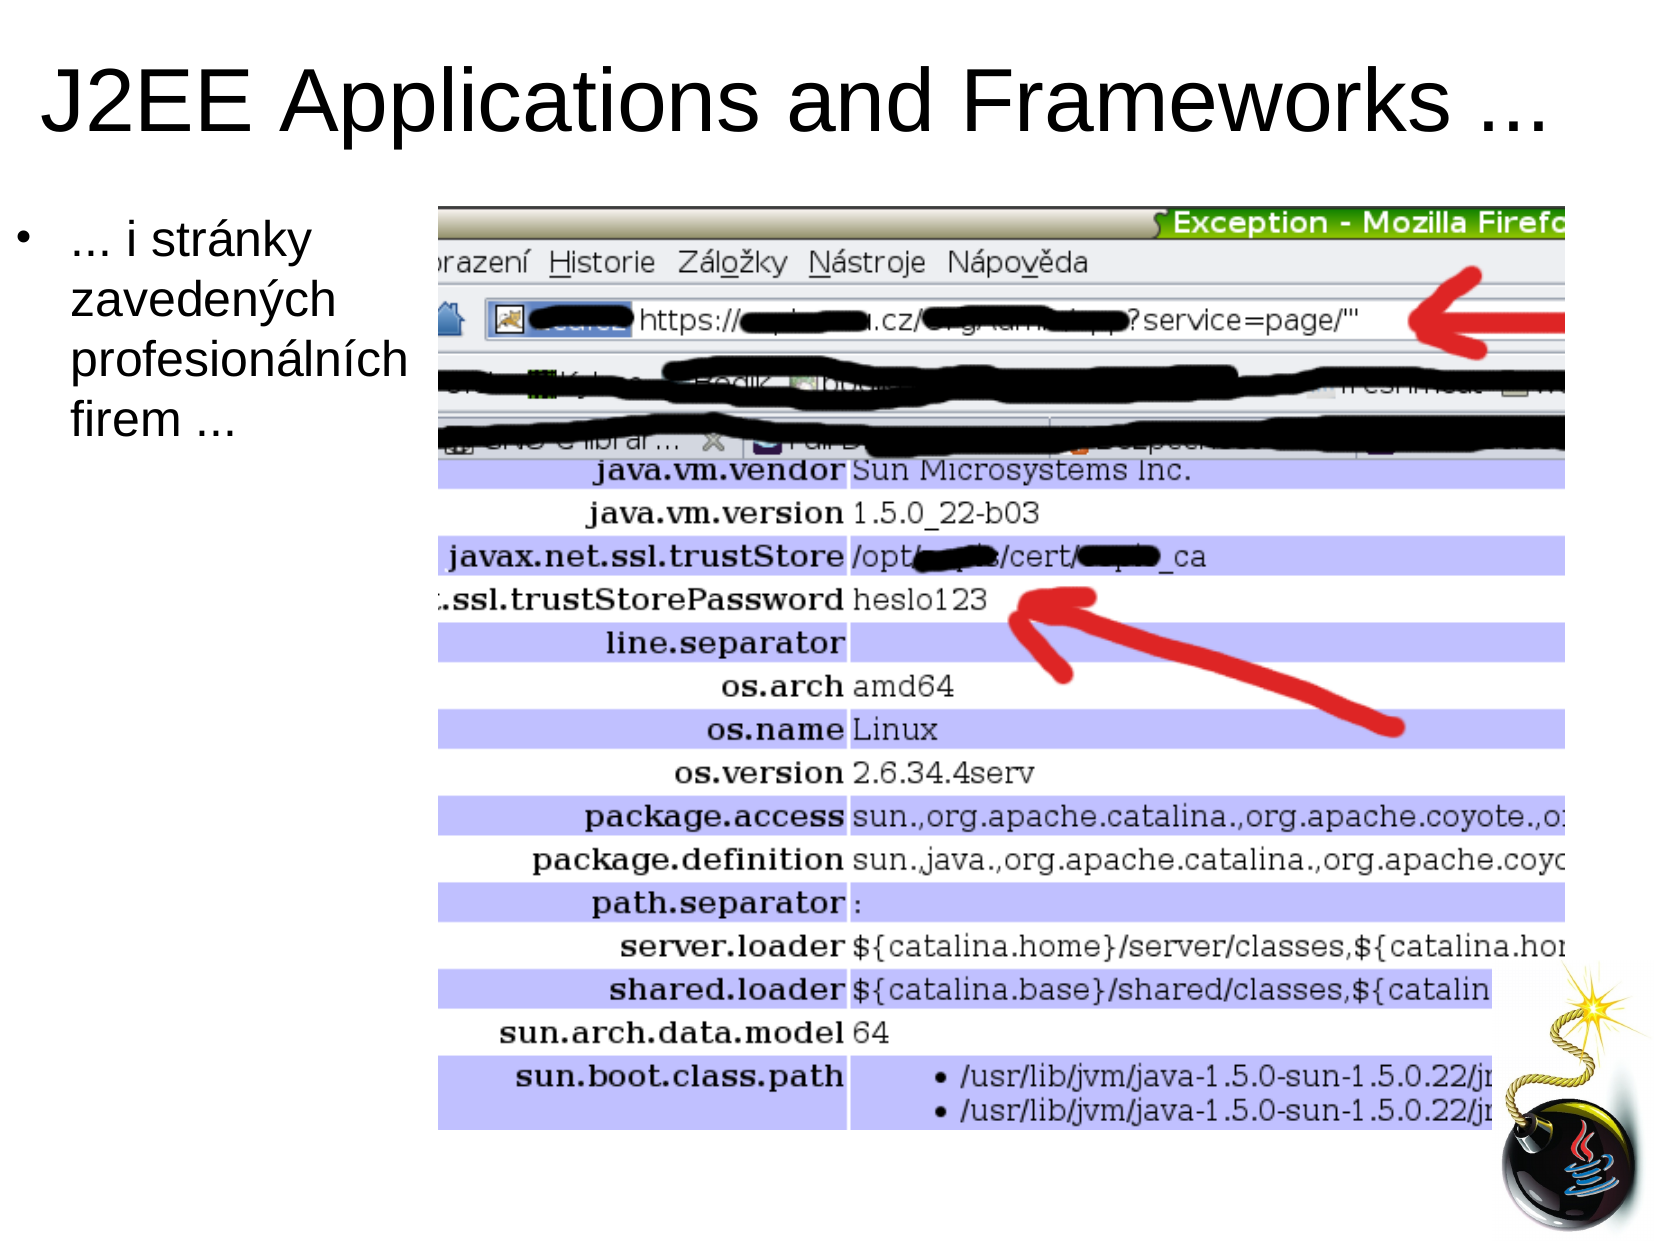

# J2EE Applications and Frameworks ...
... i stránky zavedených profesionálních firem ...